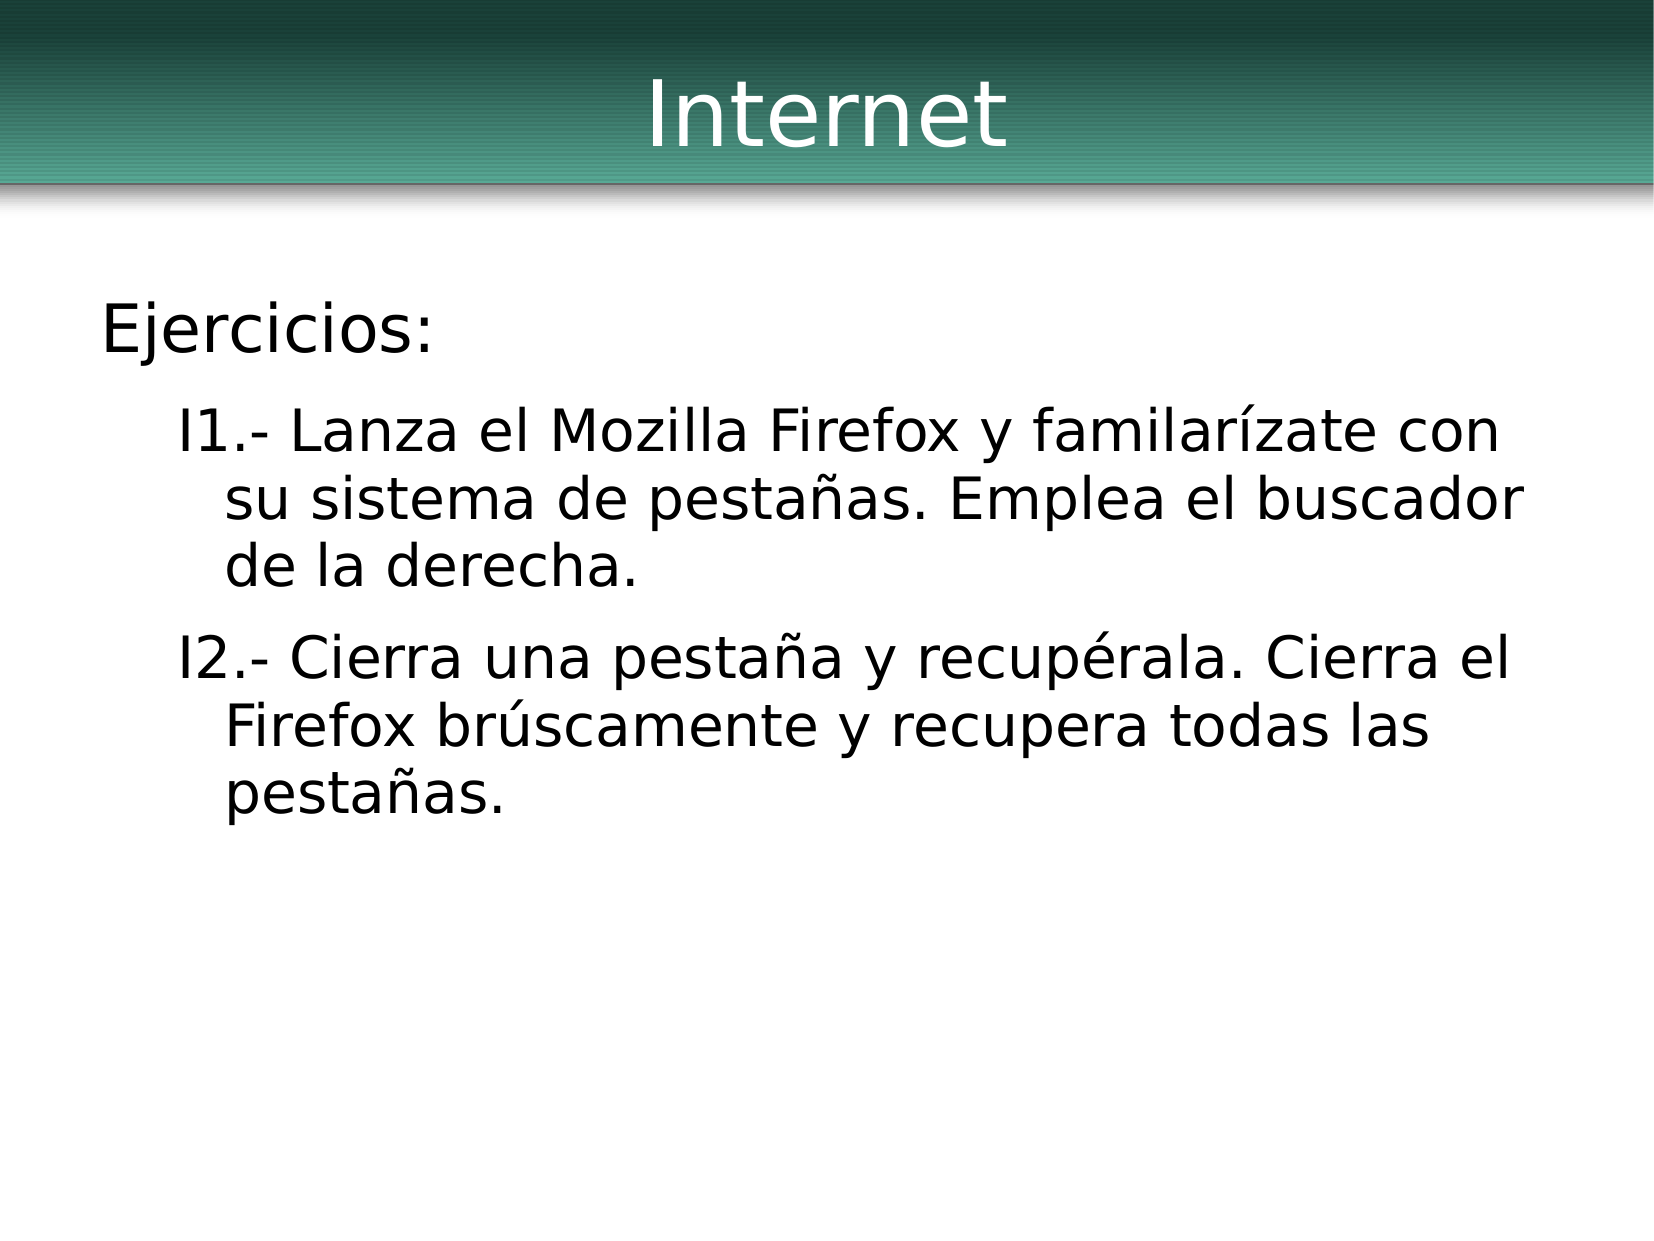

# Internet
Ejercicios:
I1.- Lanza el Mozilla Firefox y familarízate con su sistema de pestañas. Emplea el buscador de la derecha.
I2.- Cierra una pestaña y recupérala. Cierra el Firefox brúscamente y recupera todas las pestañas.